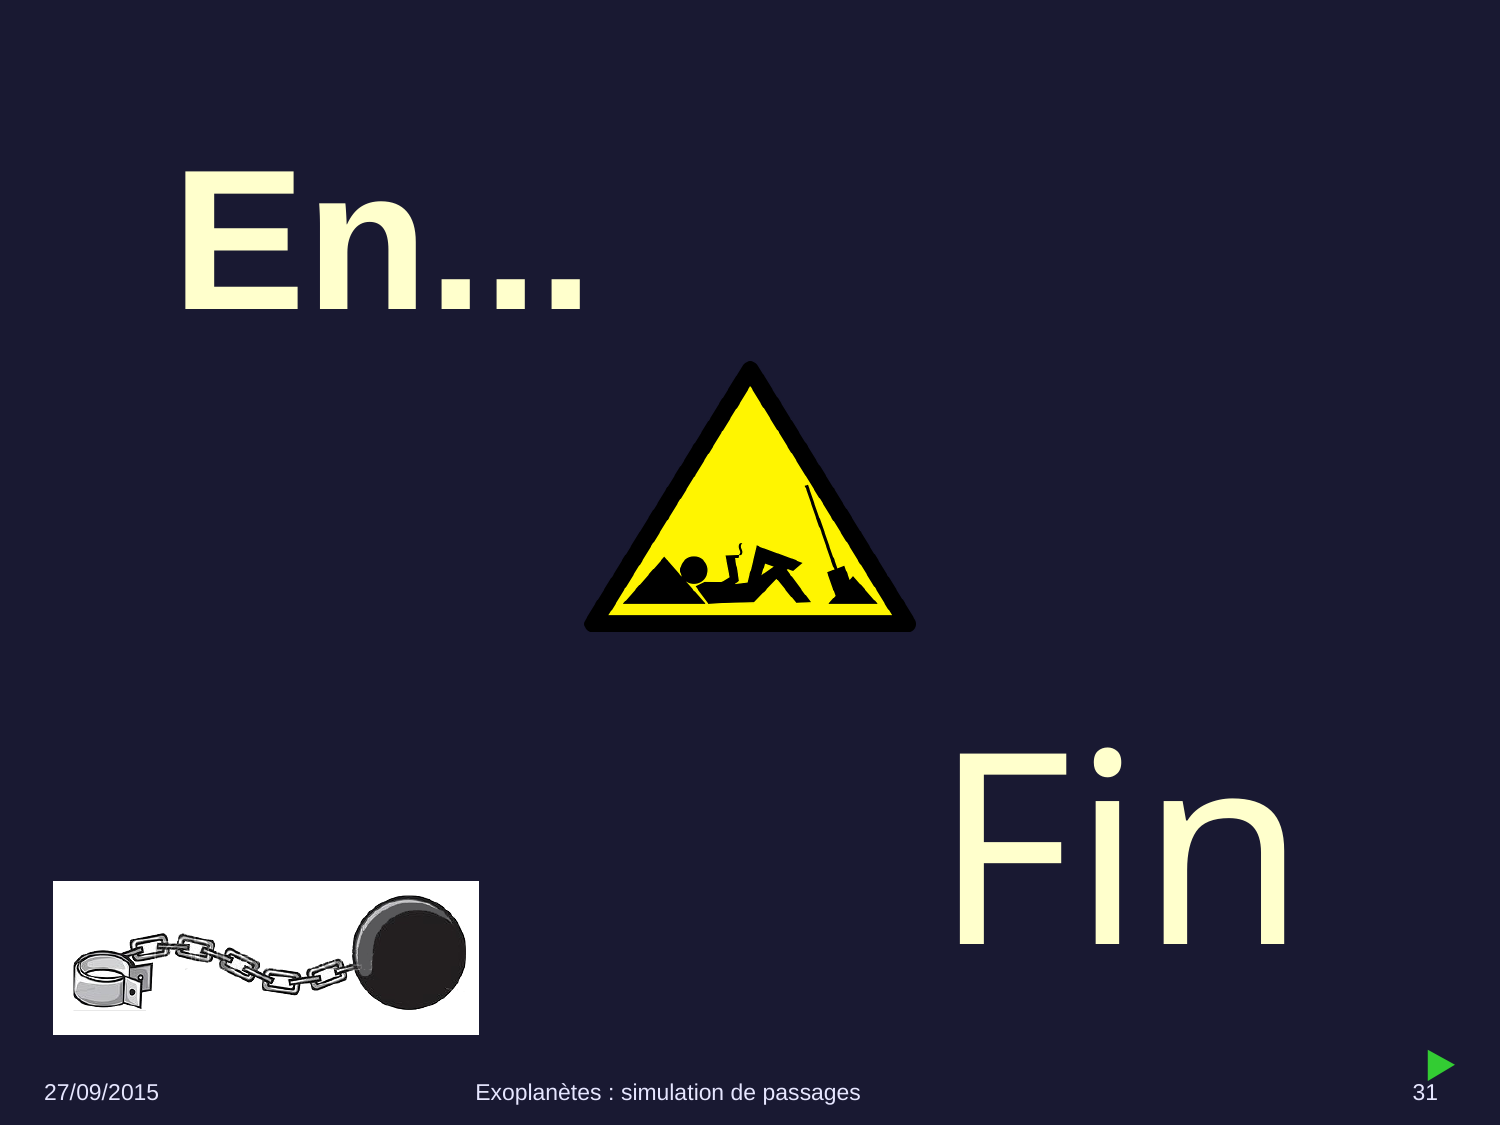

En...
Fin

27/09/2015
Exoplanètes : simulation de passages
31